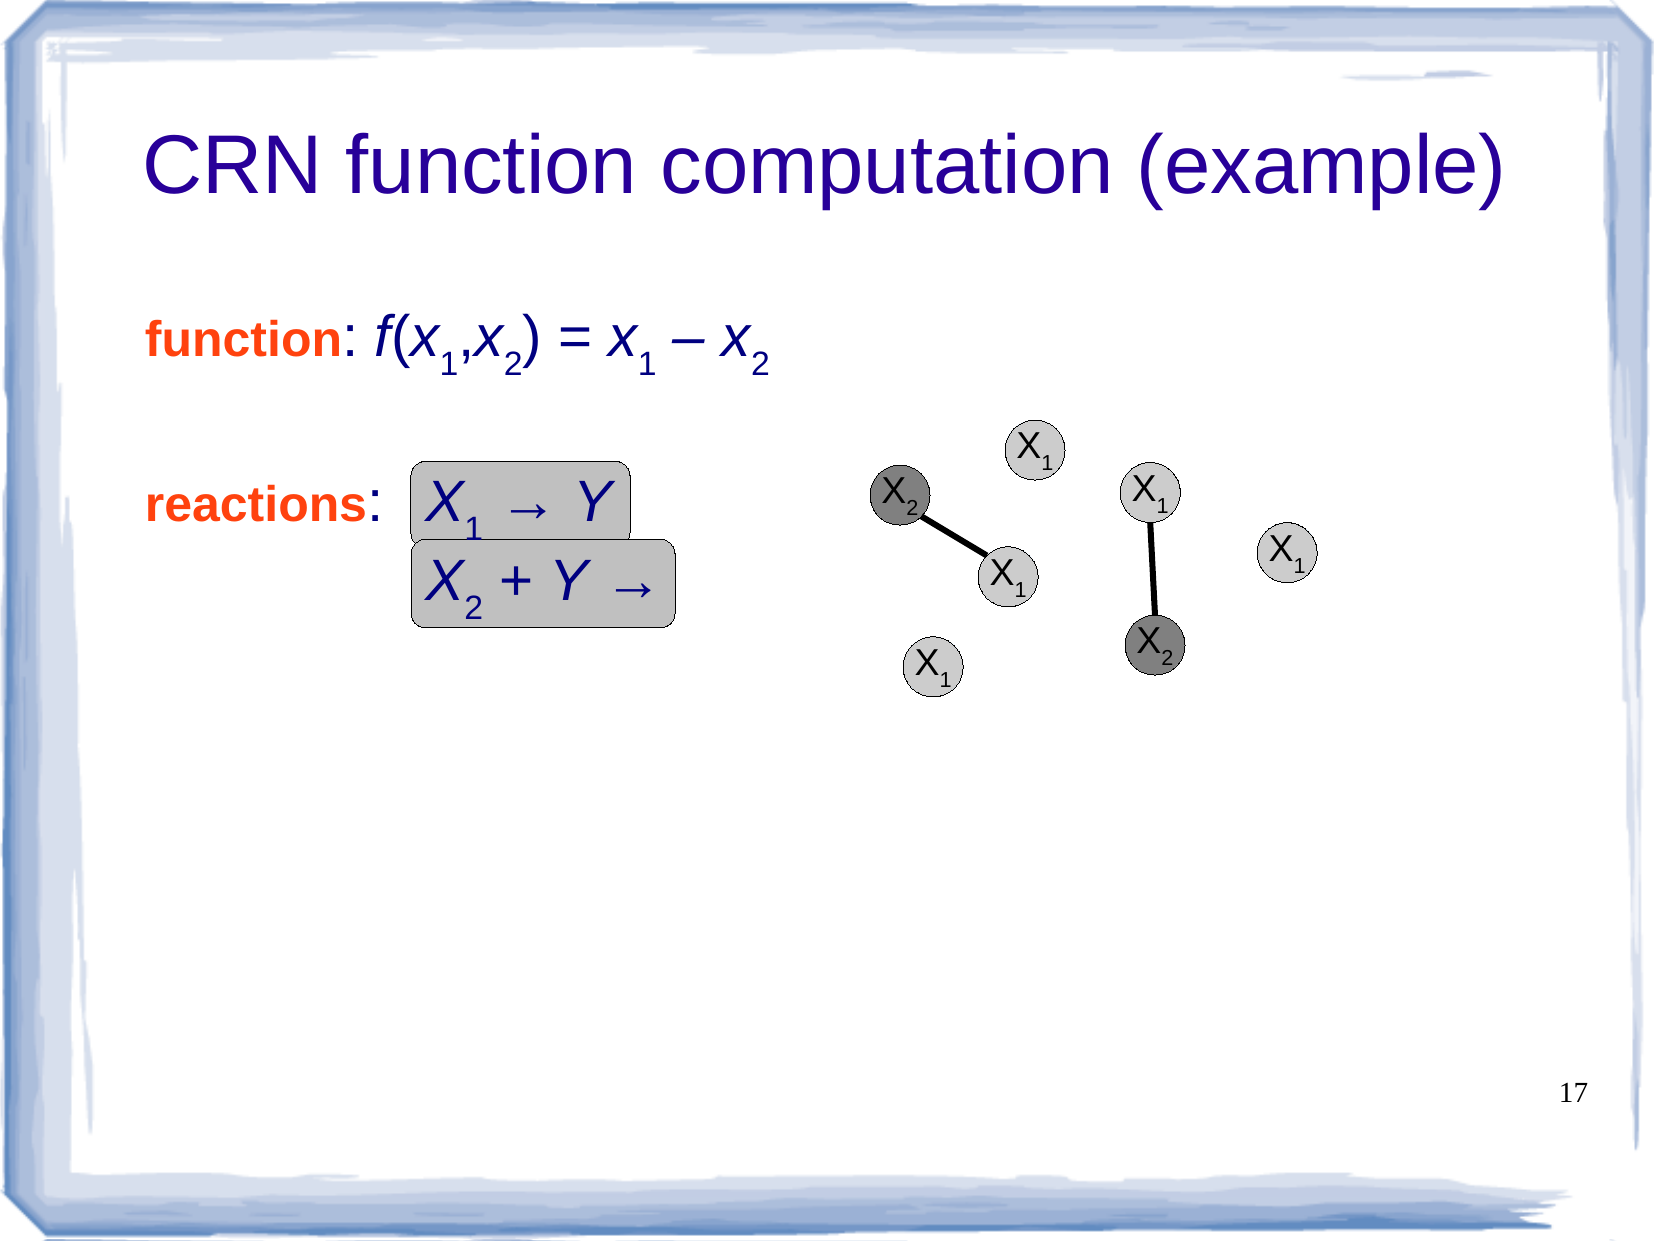

# CRN function computation (example)
function: f(x1,x2) = x1 – x2
Y
X1
reactions:
X1 → Y
X2 + Y →
Y
X1
X2
Y
X1
Y
X1
X2
Y
X1
17